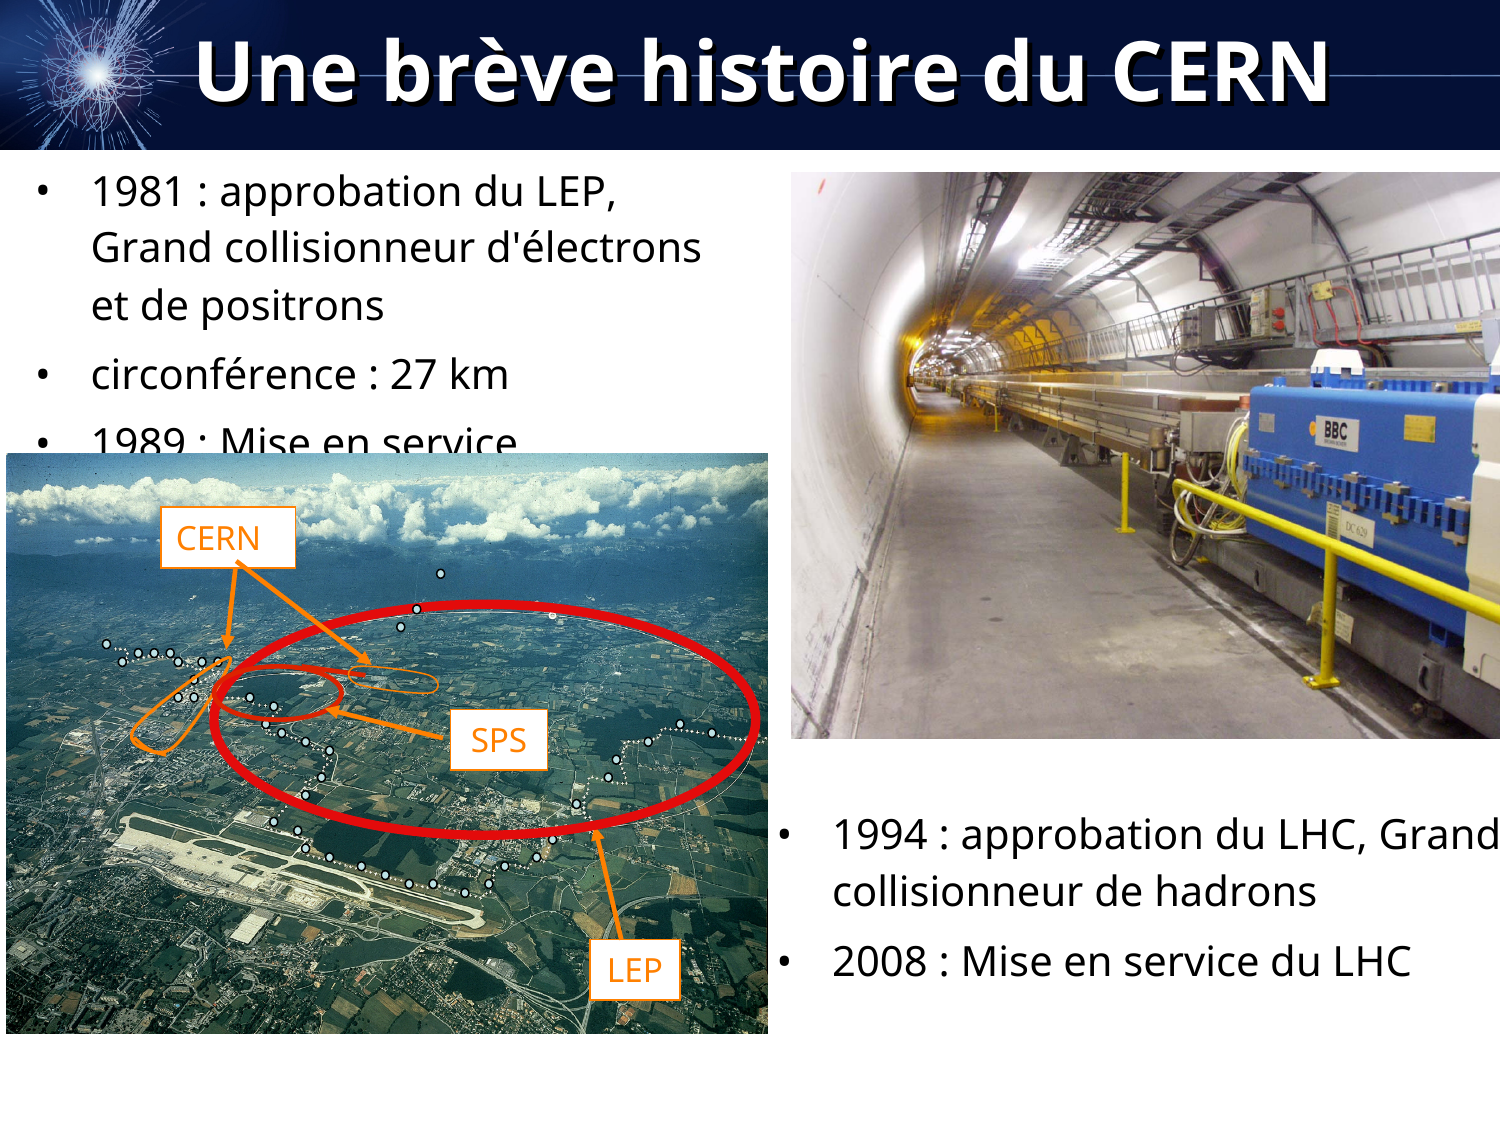

Une brève histoire du CERN
# 1981 : approbation du LEP, Grand collisionneur d'électrons et de positrons
circonférence : 27 km
1989 : Mise en service
CERN
SPS
LEP
1994 : approbation du LHC, Grand collisionneur de hadrons
2008 : Mise en service du LHC
18